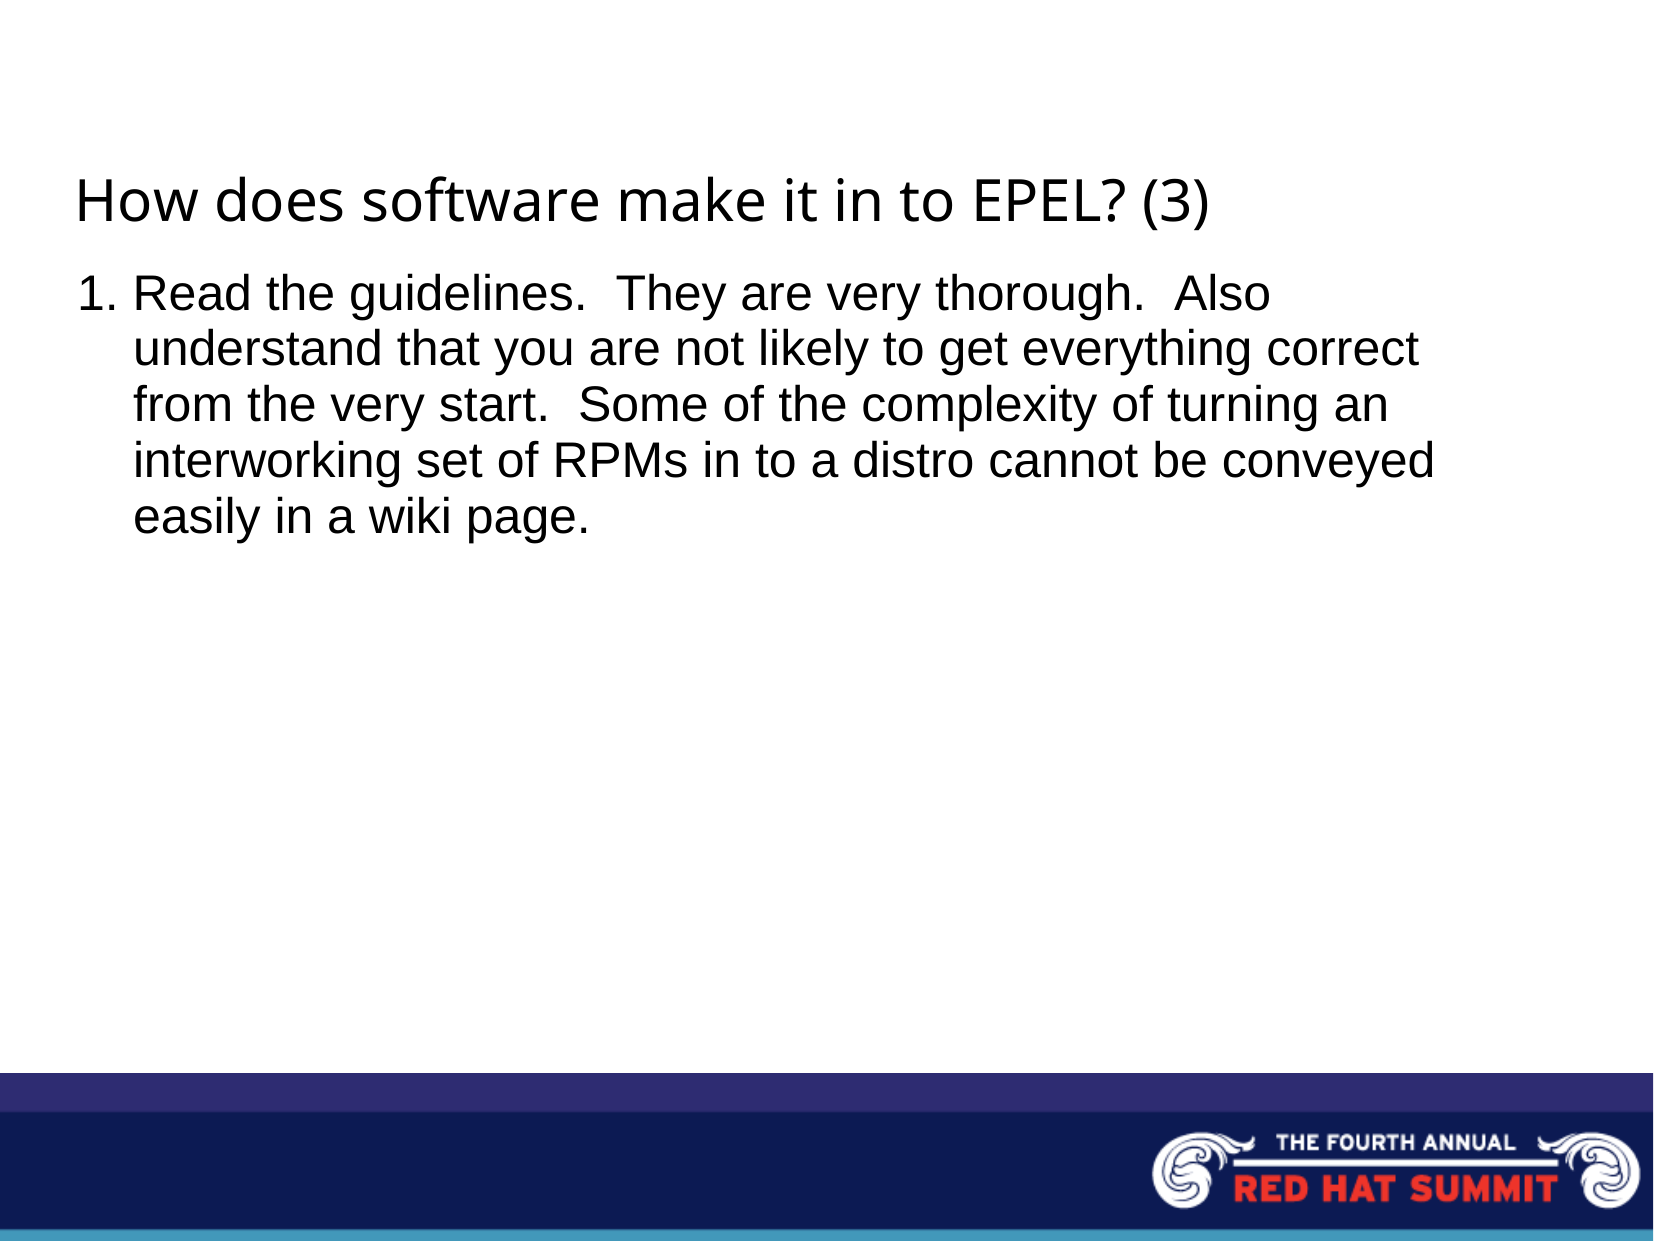

# How does software make it in to EPEL? (3)
1. Read the guidelines. They are very thorough. Also understand that you are not likely to get everything correct from the very start. Some of the complexity of turning an interworking set of RPMs in to a distro cannot be conveyed easily in a wiki page.